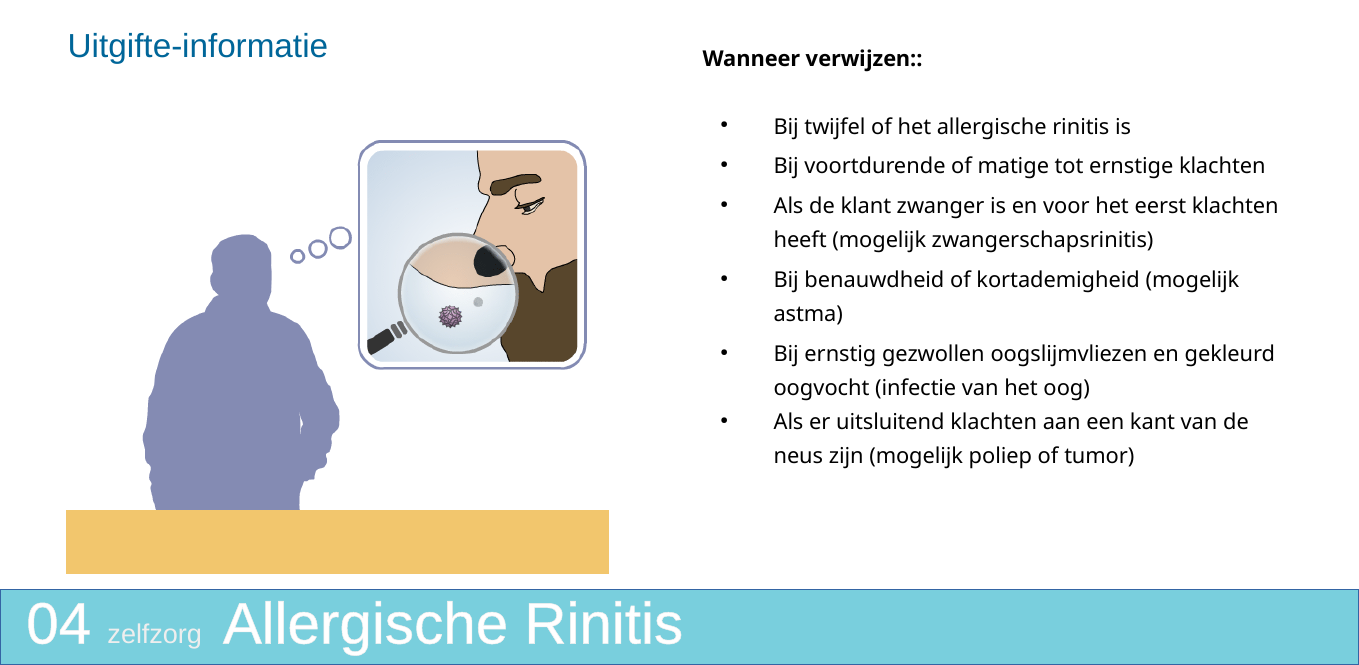

# Uitgifte-informatie
Wanneer verwijzen::
Bij twijfel of het allergische rinitis is
Bij voortdurende of matige tot ernstige klachten
Als de klant zwanger is en voor het eerst klachten heeft (mogelijk zwangerschapsrinitis)
Bij benauwdheid of kortademigheid (mogelijk astma)
Bij ernstig gezwollen oogslijmvliezen en gekleurd oogvocht (infectie van het oog)
Als er uitsluitend klachten aan een kant van de neus zijn (mogelijk poliep of tumor)
04 zelfzorg Allergische Rinitis